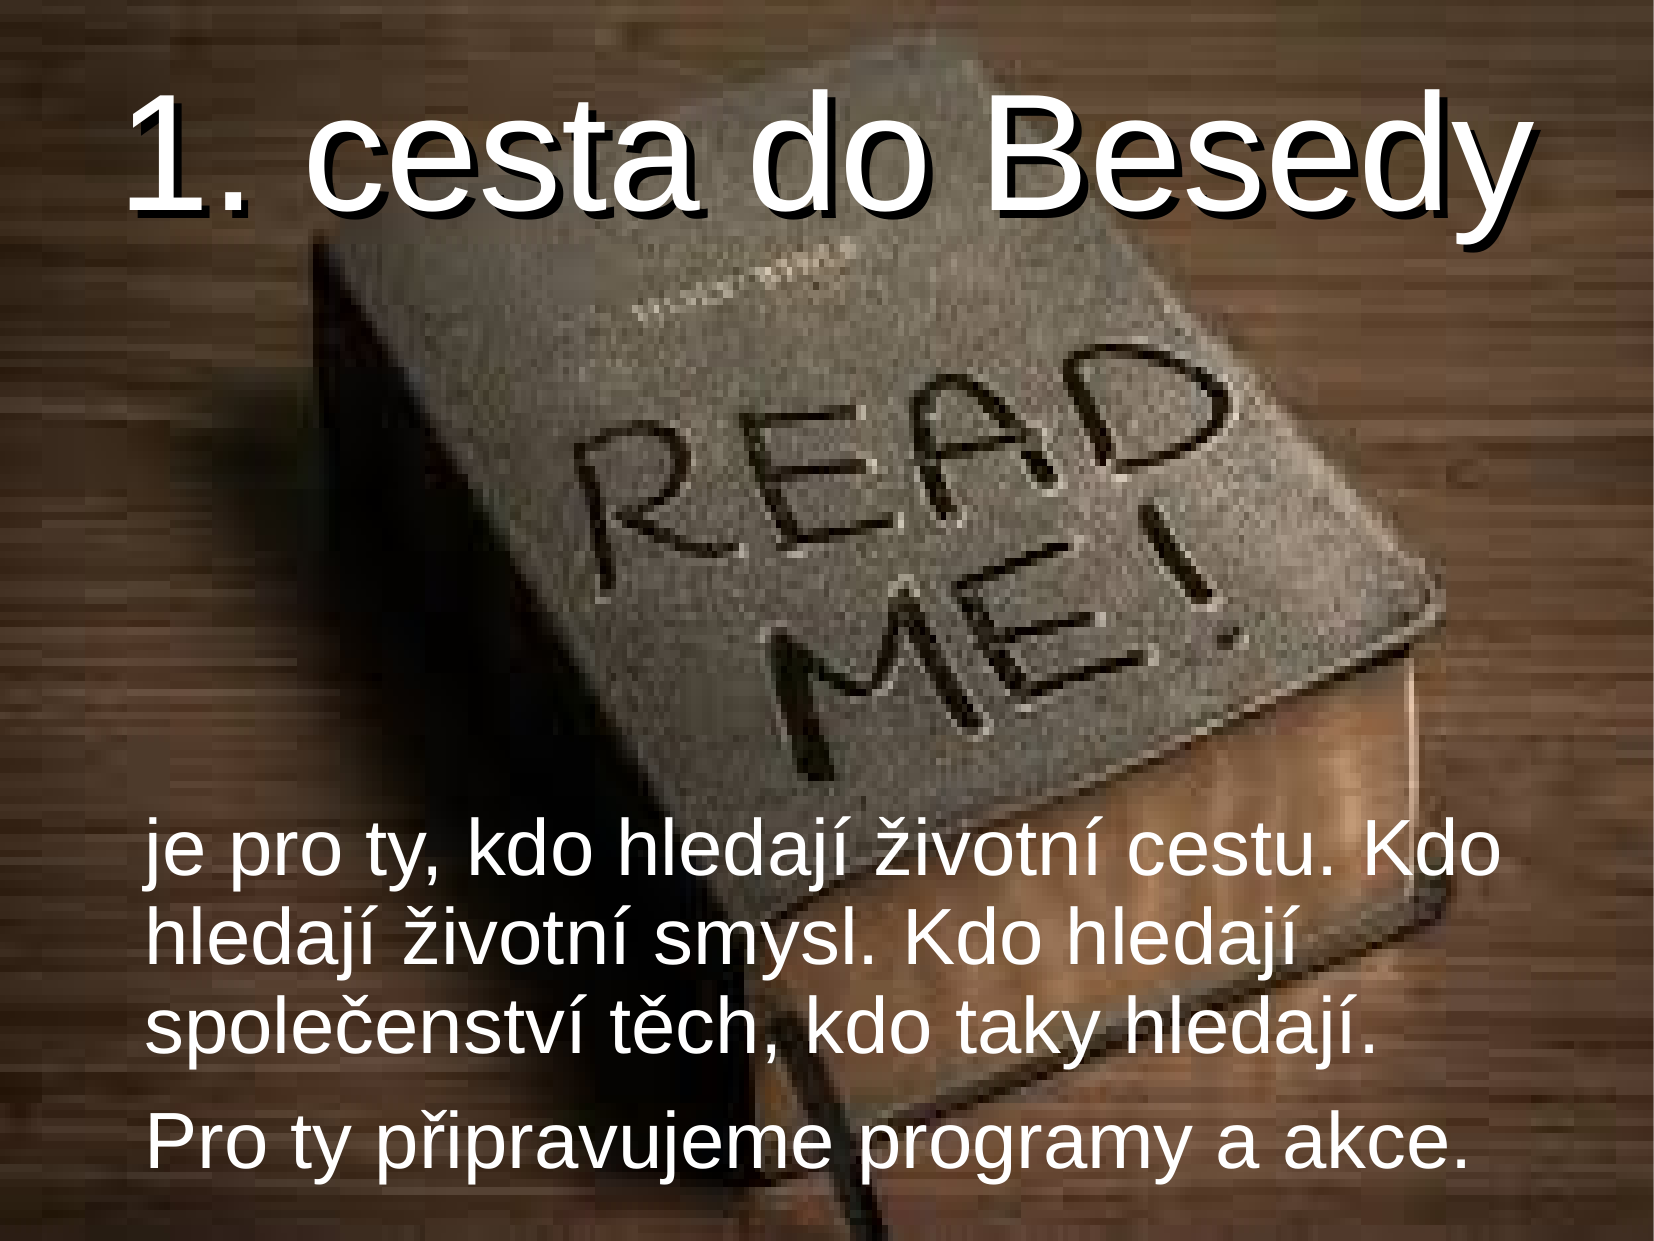

# 1. cesta do Besedy
je pro ty, kdo hledají životní cestu. Kdo hledají životní smysl. Kdo hledají společenství těch, kdo taky hledají.
Pro ty připravujeme programy a akce.